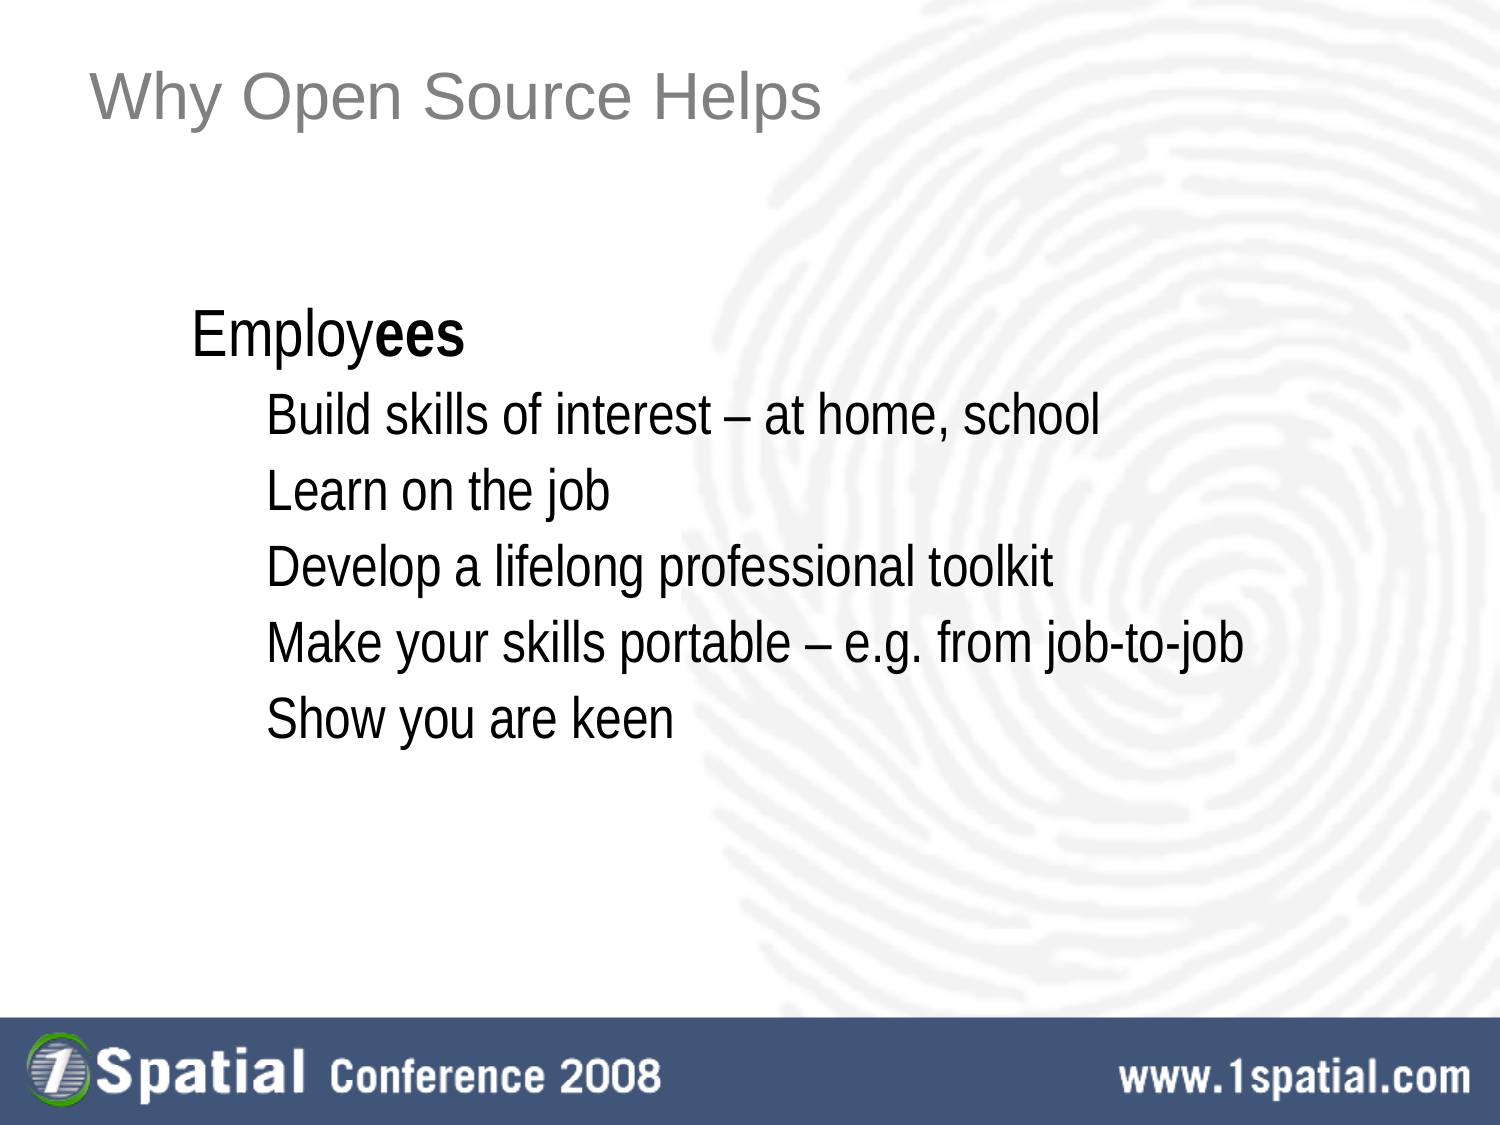

Why Open Source Helps
# Employees
Build skills of interest – at home, school
Learn on the job
Develop a lifelong professional toolkit
Make your skills portable – e.g. from job-to-job
Show you are keen